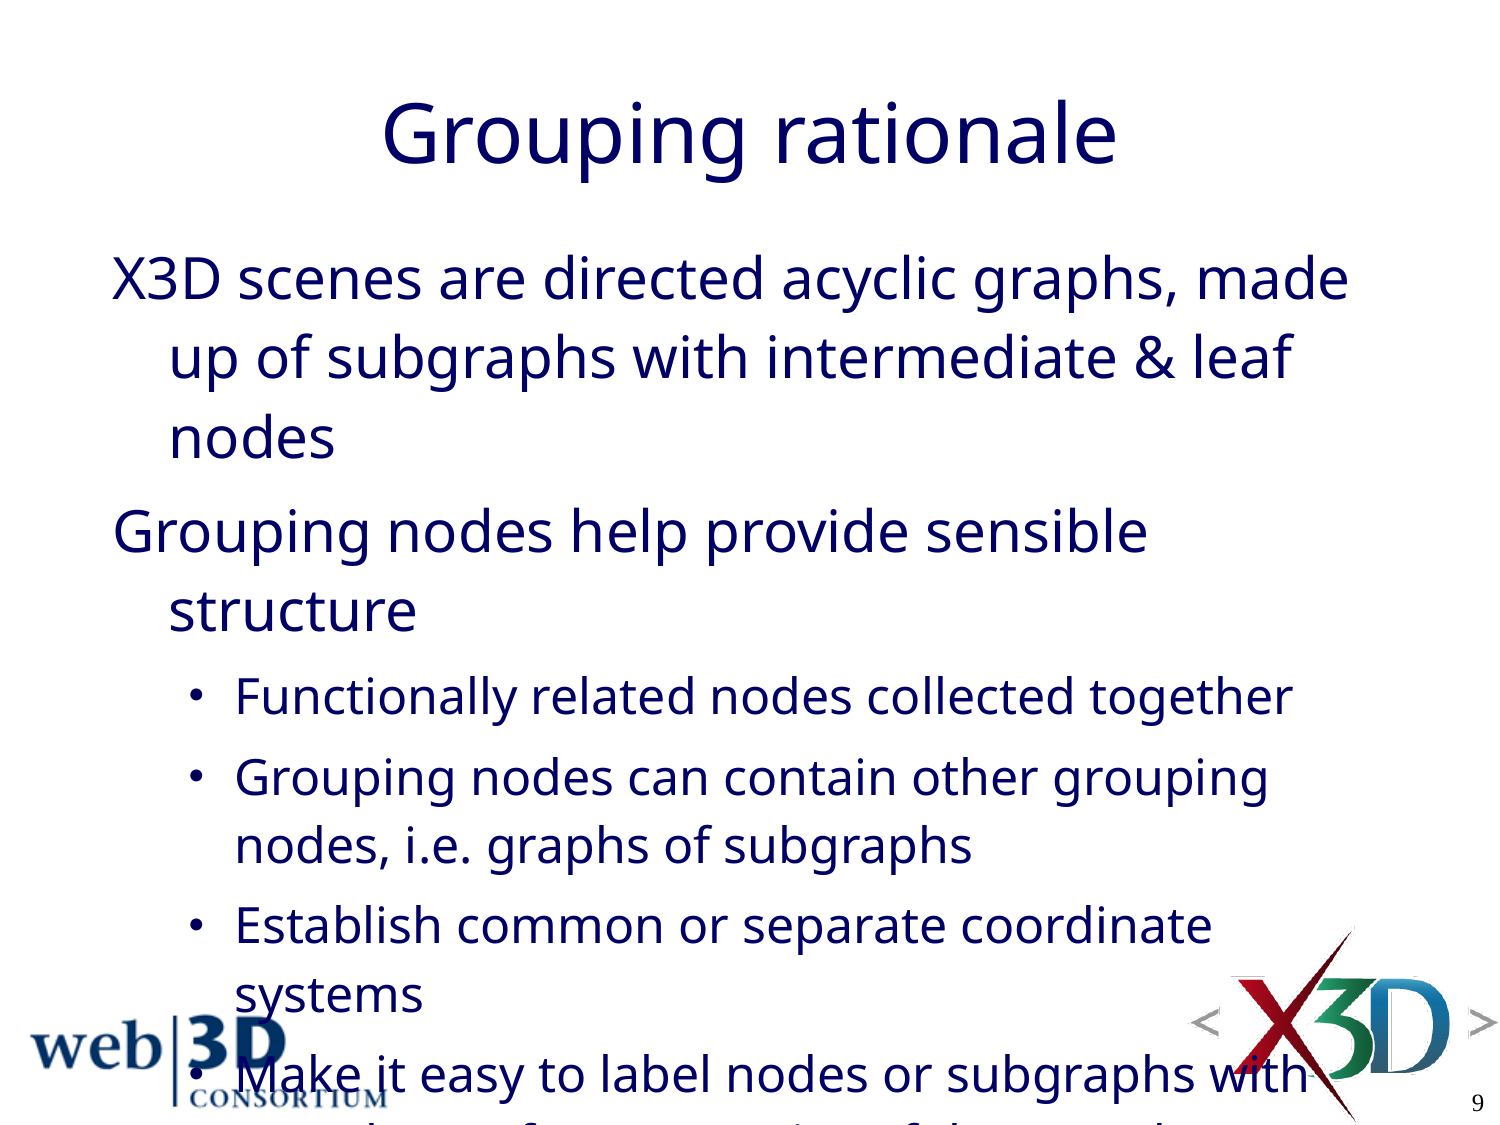

# Grouping rationale
X3D scenes are directed acyclic graphs, made up of subgraphs with intermediate & leaf nodes
Grouping nodes help provide sensible structure
Functionally related nodes collected together
Grouping nodes can contain other grouping nodes, i.e. graphs of subgraphs
Establish common or separate coordinate systems
Make it easy to label nodes or subgraphs with DEF, then reference copies of those nodes (or grouped collections of nodes) with USE